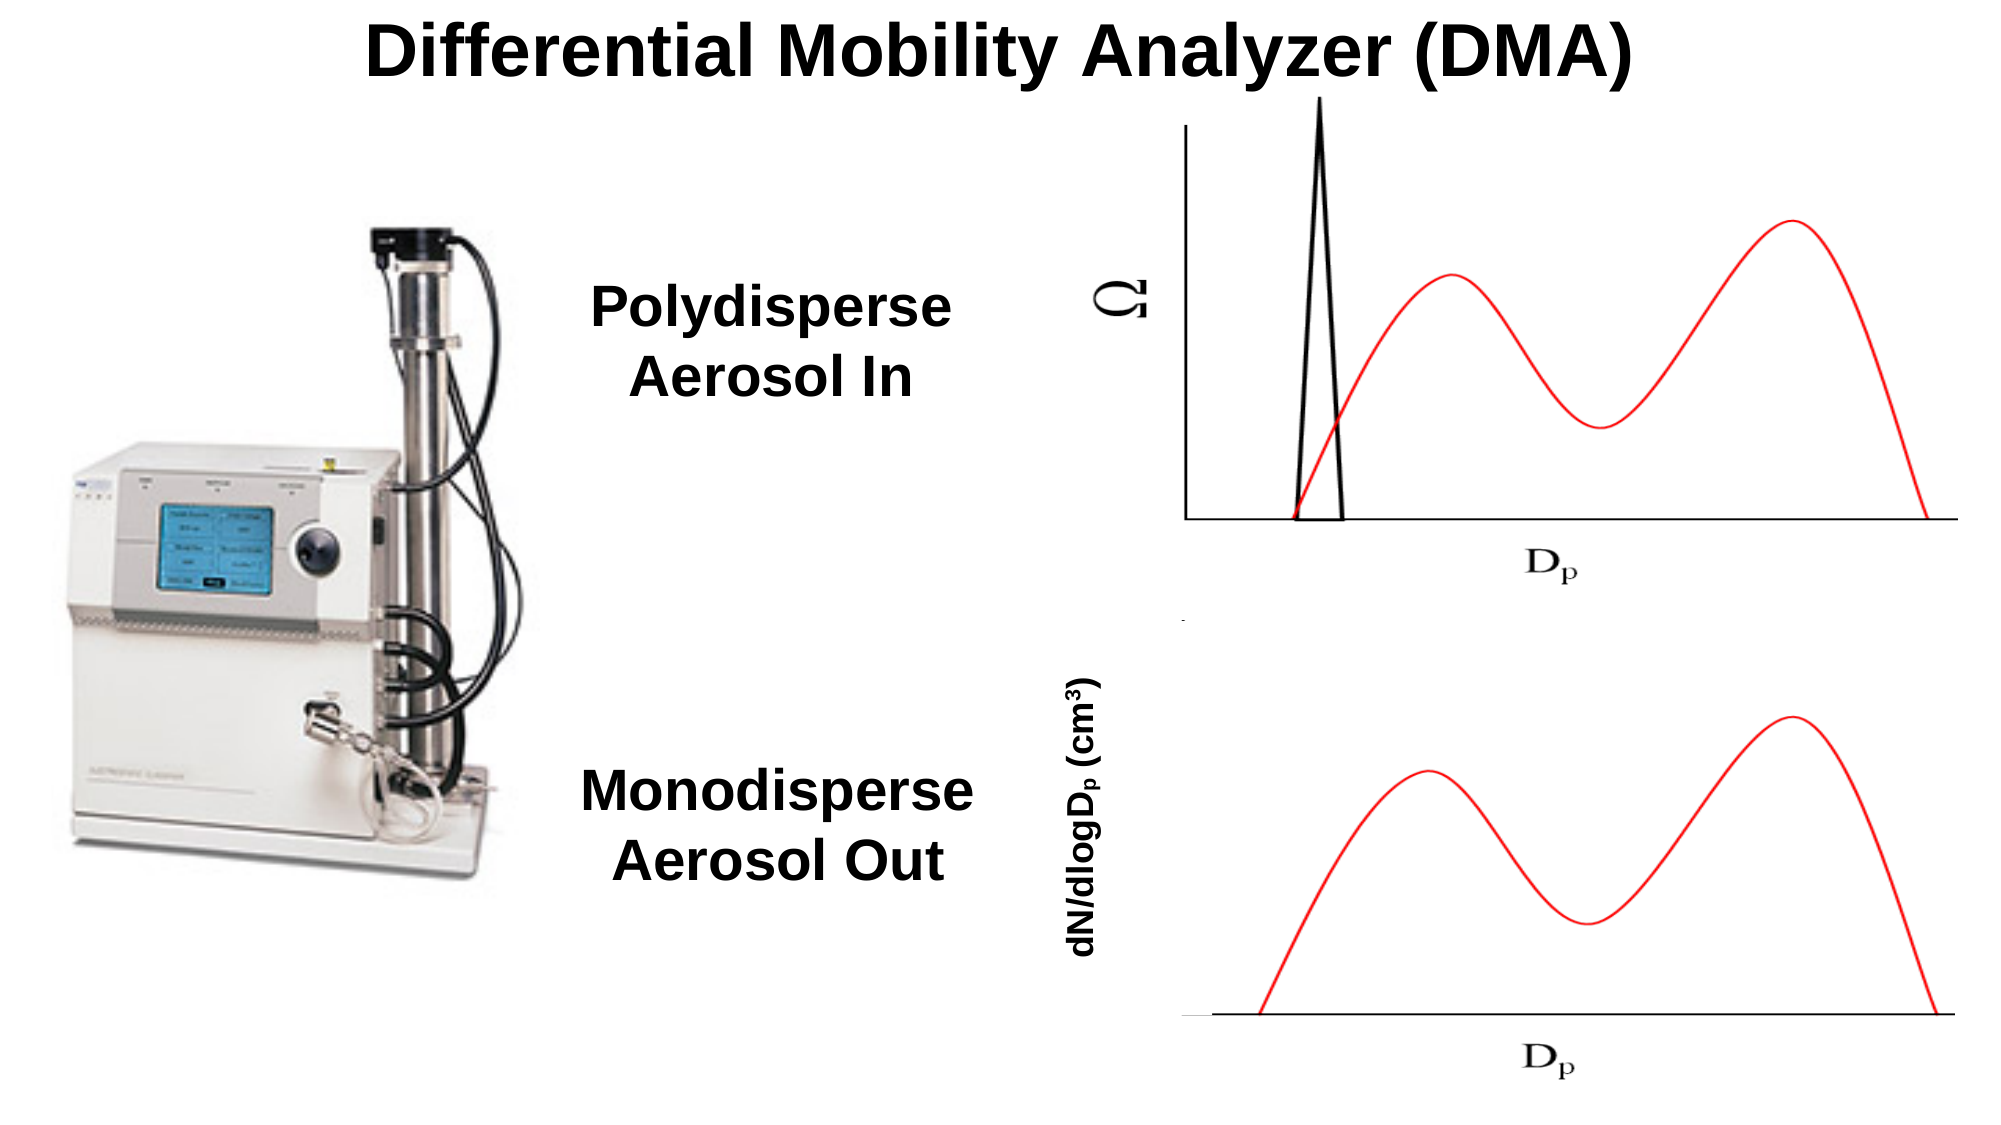

# Differential Mobility Analyzer (DMA)
Polydisperse
Aerosol In
dN/dlogDp (cm3)
Monodisperse
Aerosol Out